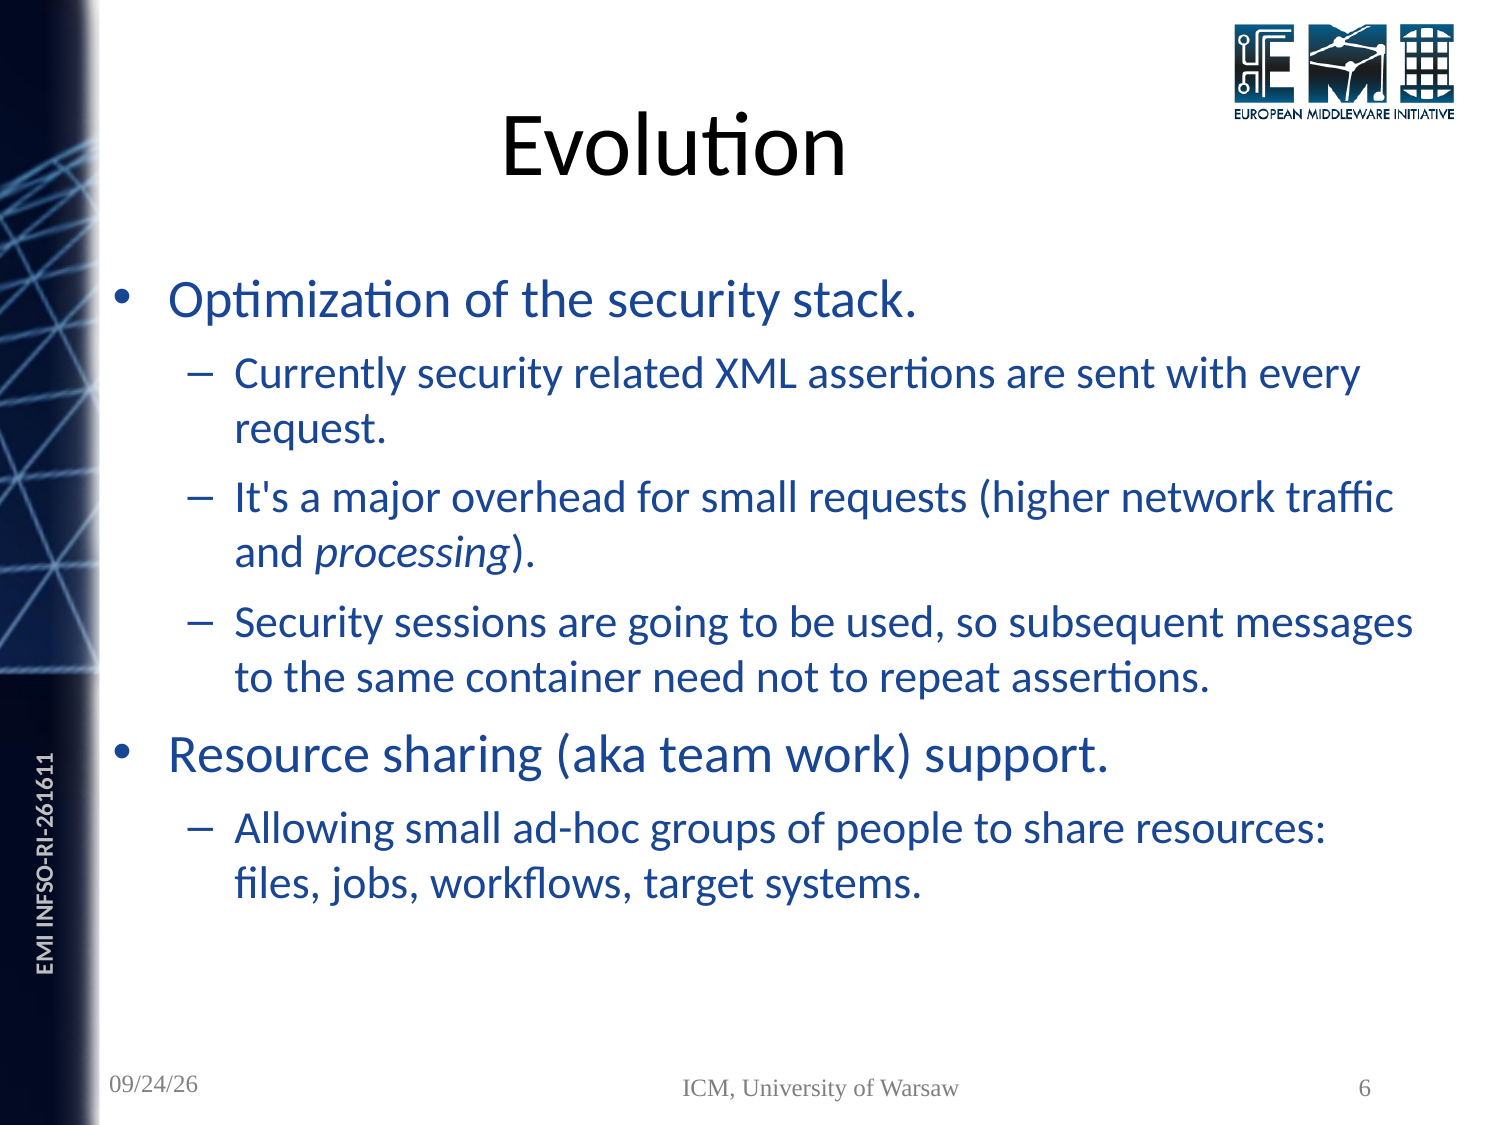

# Evolution
Optimization of the security stack.
Currently security related XML assertions are sent with every request.
It's a major overhead for small requests (higher network traffic and processing).
Security sessions are going to be used, so subsequent messages to the same container need not to repeat assertions.
Resource sharing (aka team work) support.
Allowing small ad-hoc groups of people to share resources: files, jobs, workflows, target systems.
6